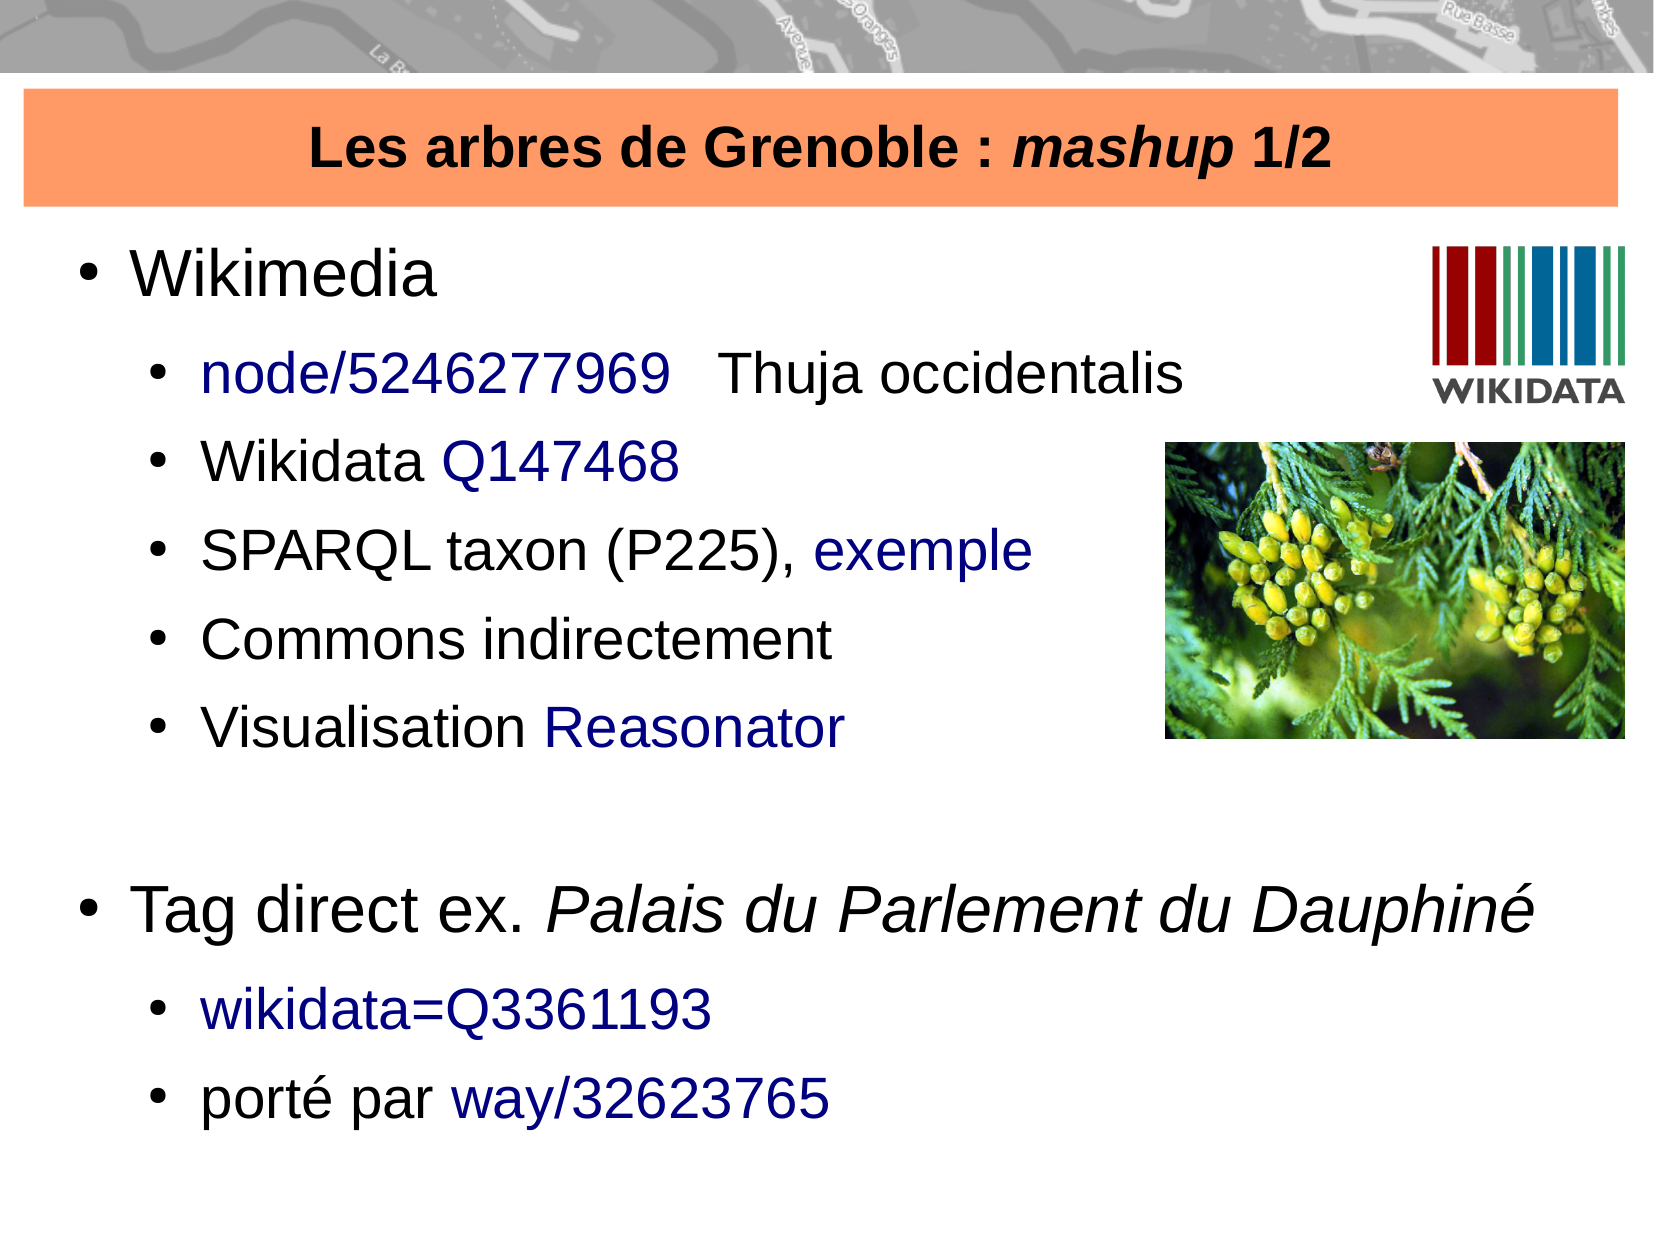

| | | | |
| --- | --- | --- | --- |
Les arbres de Grenoble : mashup 1/2
# Wikimedia
node/5246277969 	Thuja occidentalis
Wikidata Q147468
SPARQL taxon (P225), exemple
Commons indirectement
Visualisation Reasonator
Tag direct ex. Palais du Parlement du Dauphiné
wikidata=Q3361193
porté par way/32623765